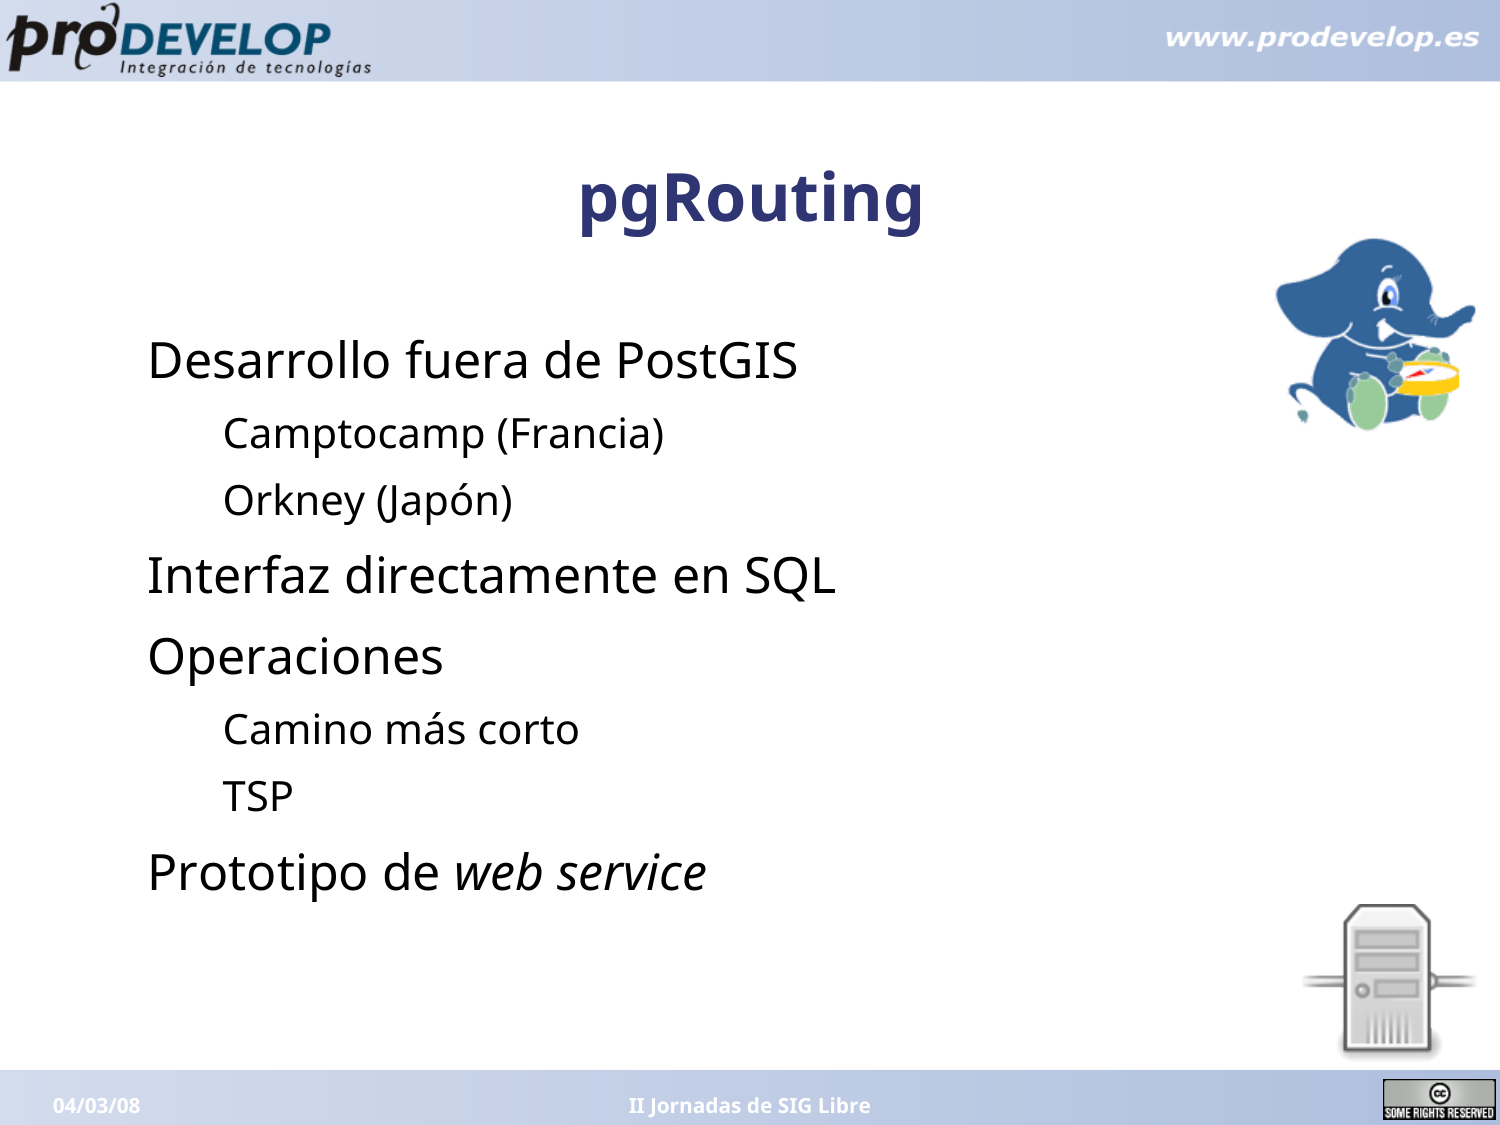

# pgRouting
Desarrollo fuera de PostGIS
Camptocamp (Francia)
Orkney (Japón)
Interfaz directamente en SQL
Operaciones
Camino más corto
TSP
Prototipo de web service
25/10/2006
12
Plan Difusión Interna gvSIG v. 2.0